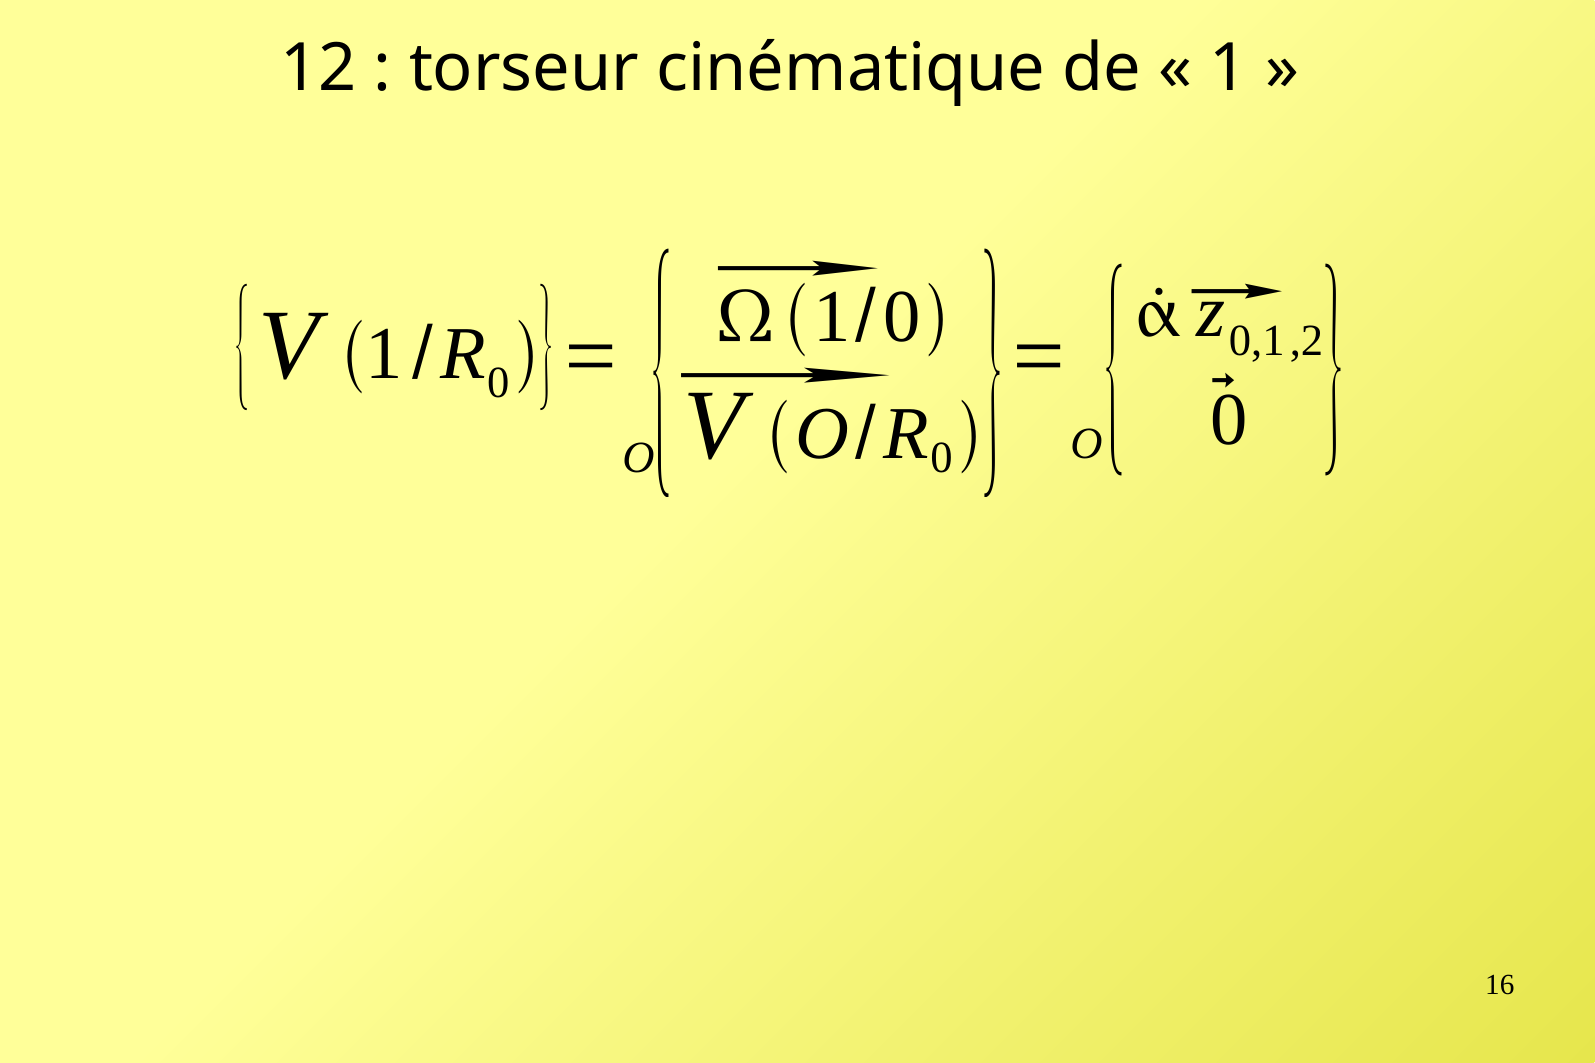

# 12 : torseur cinématique de « 1 »
16